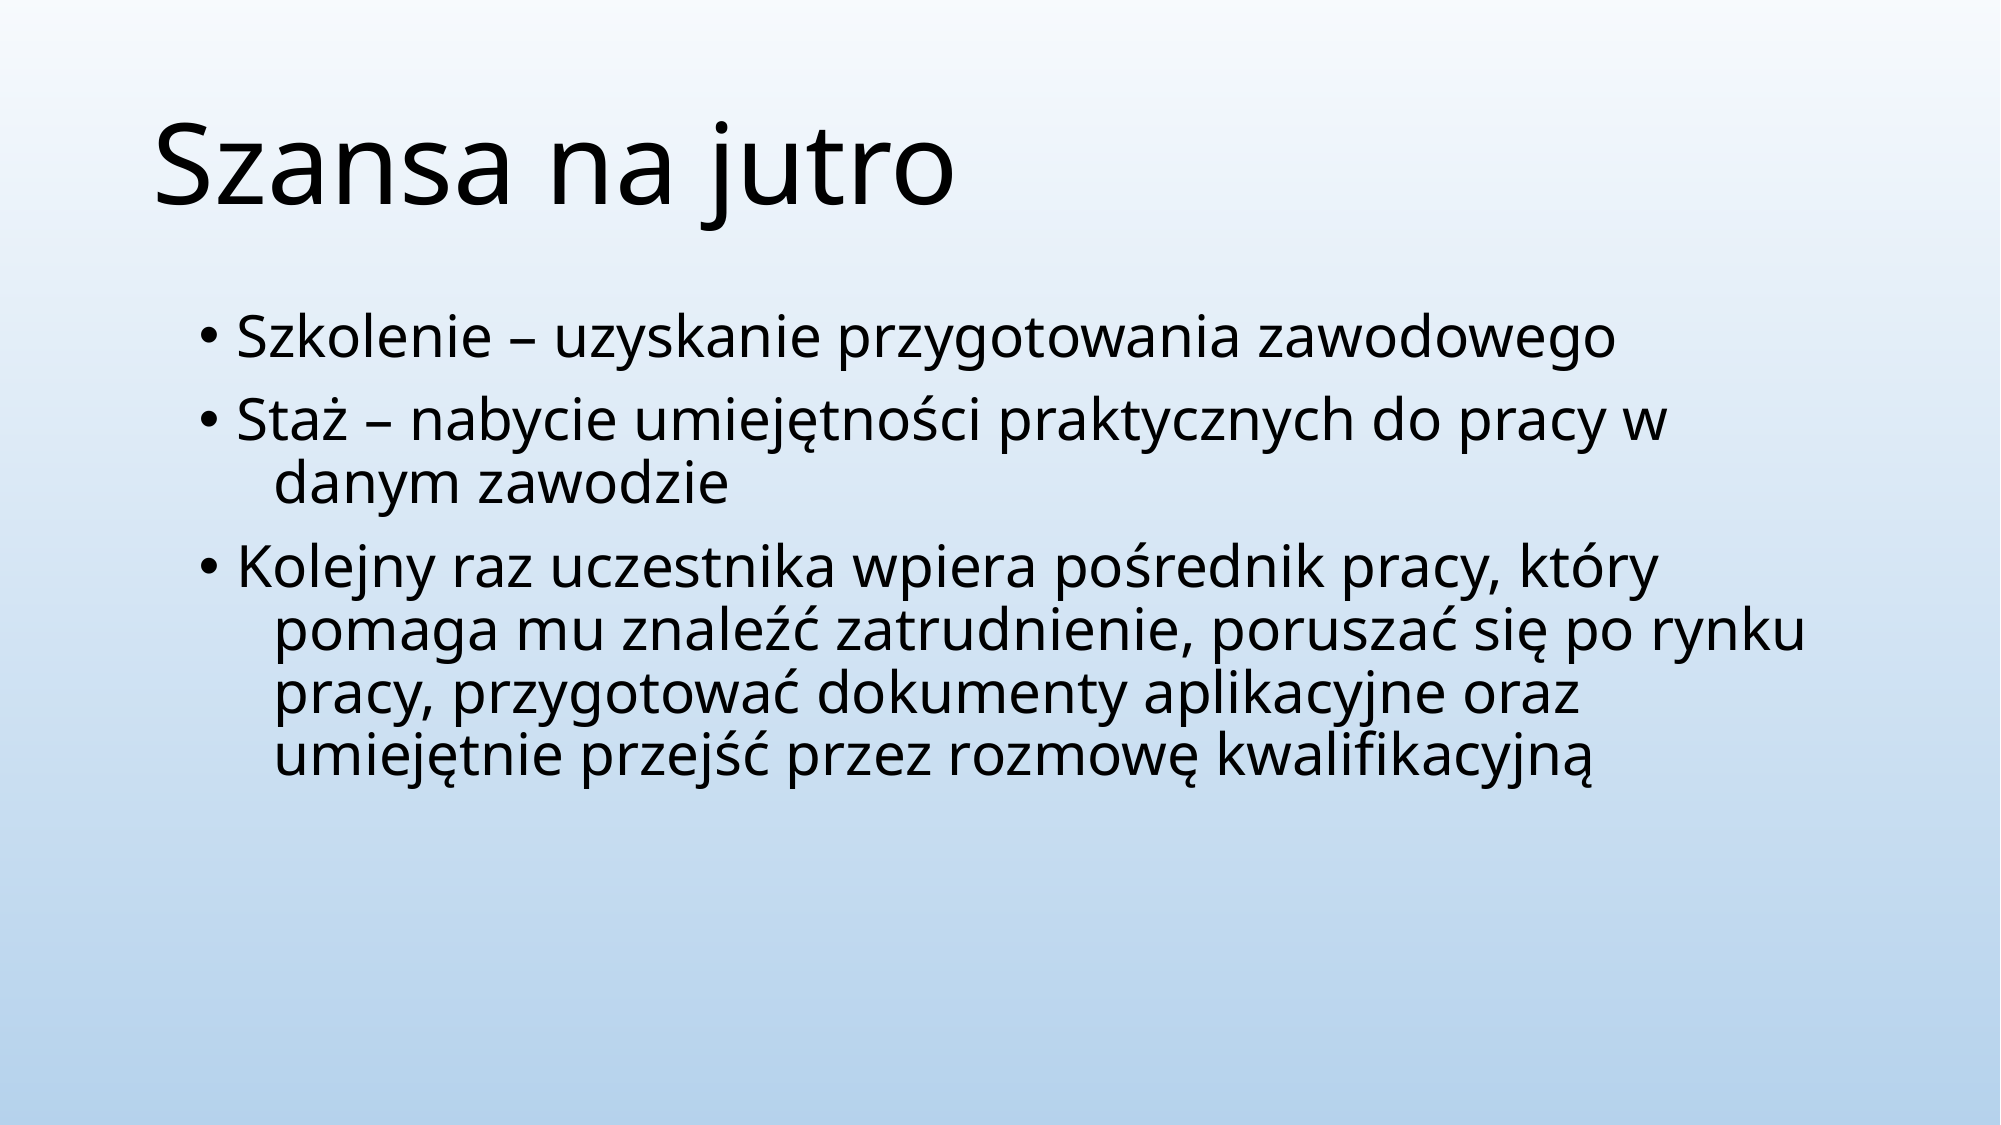

# Szansa na jutro
Szkolenie – uzyskanie przygotowania zawodowego
Staż – nabycie umiejętności praktycznych do pracy w danym zawodzie
Kolejny raz uczestnika wpiera pośrednik pracy, który pomaga mu znaleźć zatrudnienie, poruszać się po rynku pracy, przygotować dokumenty aplikacyjne oraz umiejętnie przejść przez rozmowę kwalifikacyjną